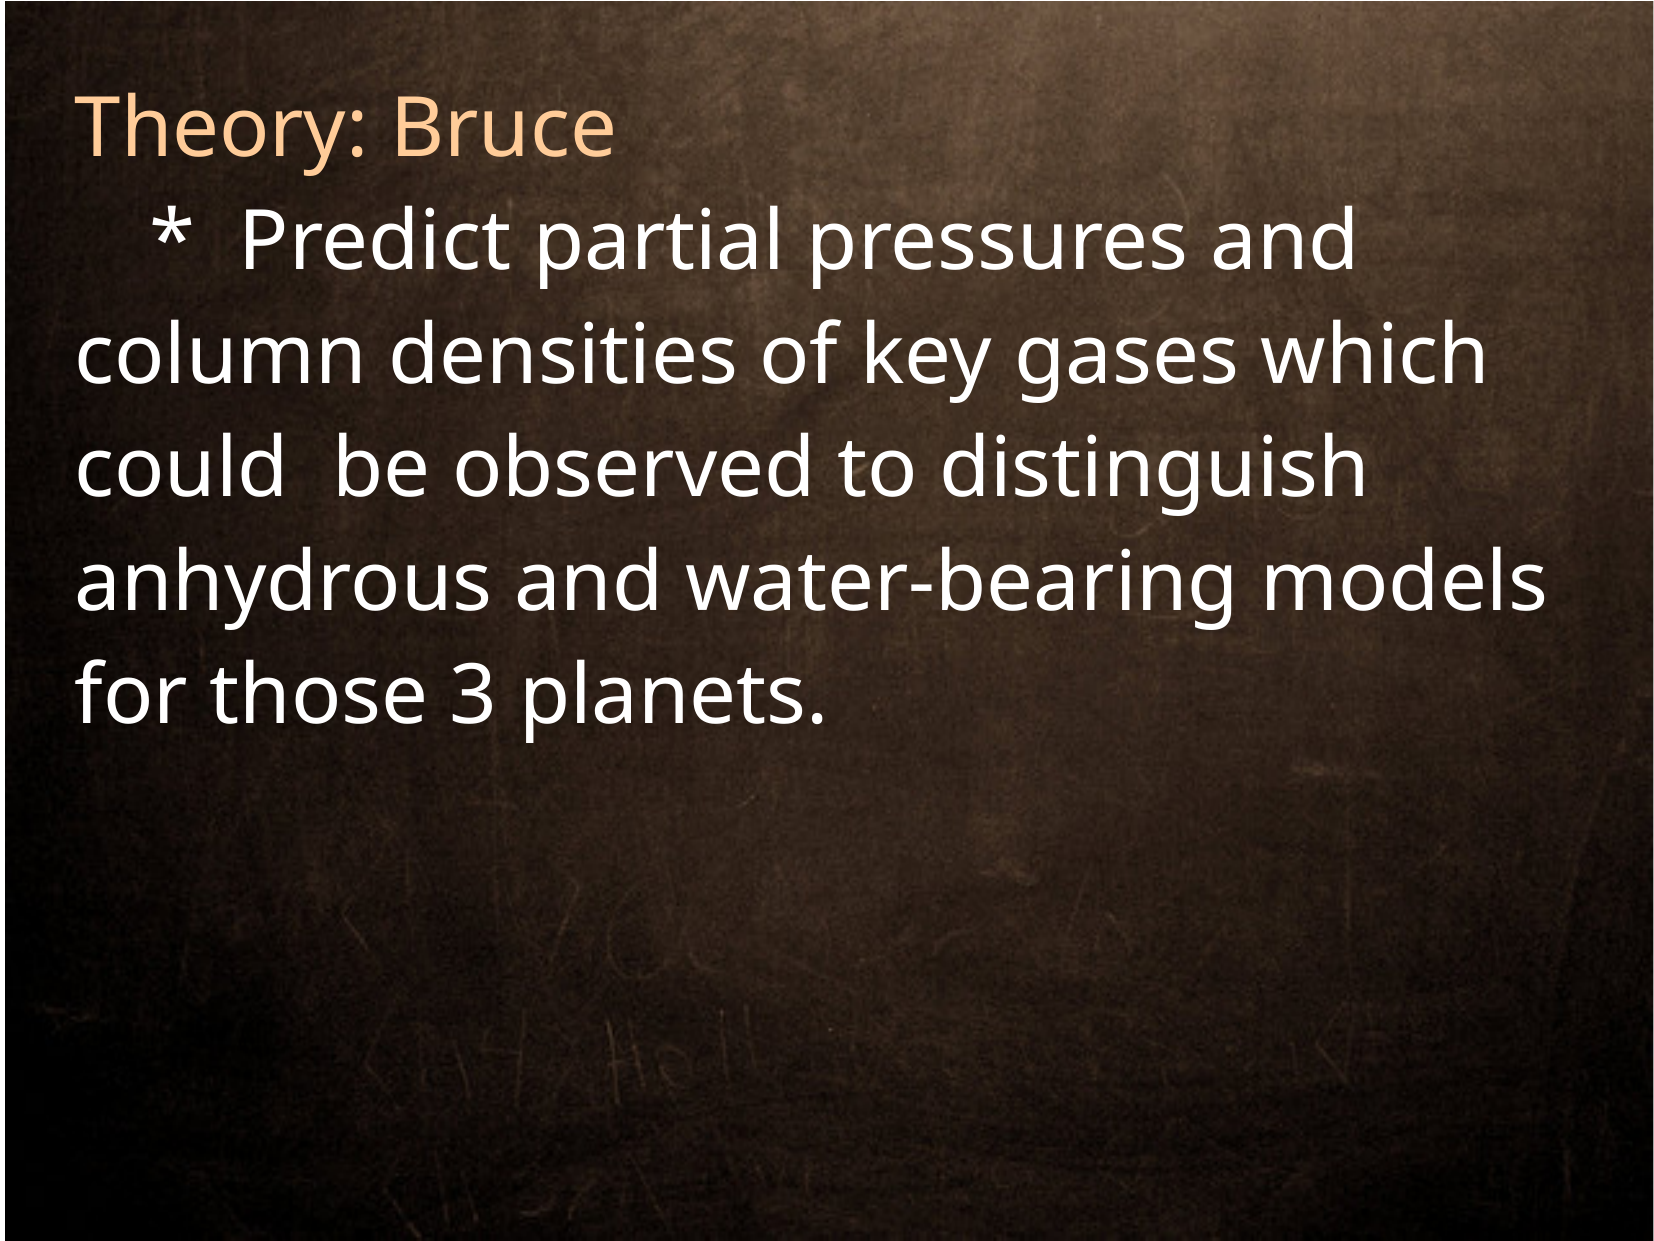

Theory: Bruce
	* Predict partial pressures and column densities of key gases which could be observed to distinguish anhydrous and water-bearing models for those 3 planets.